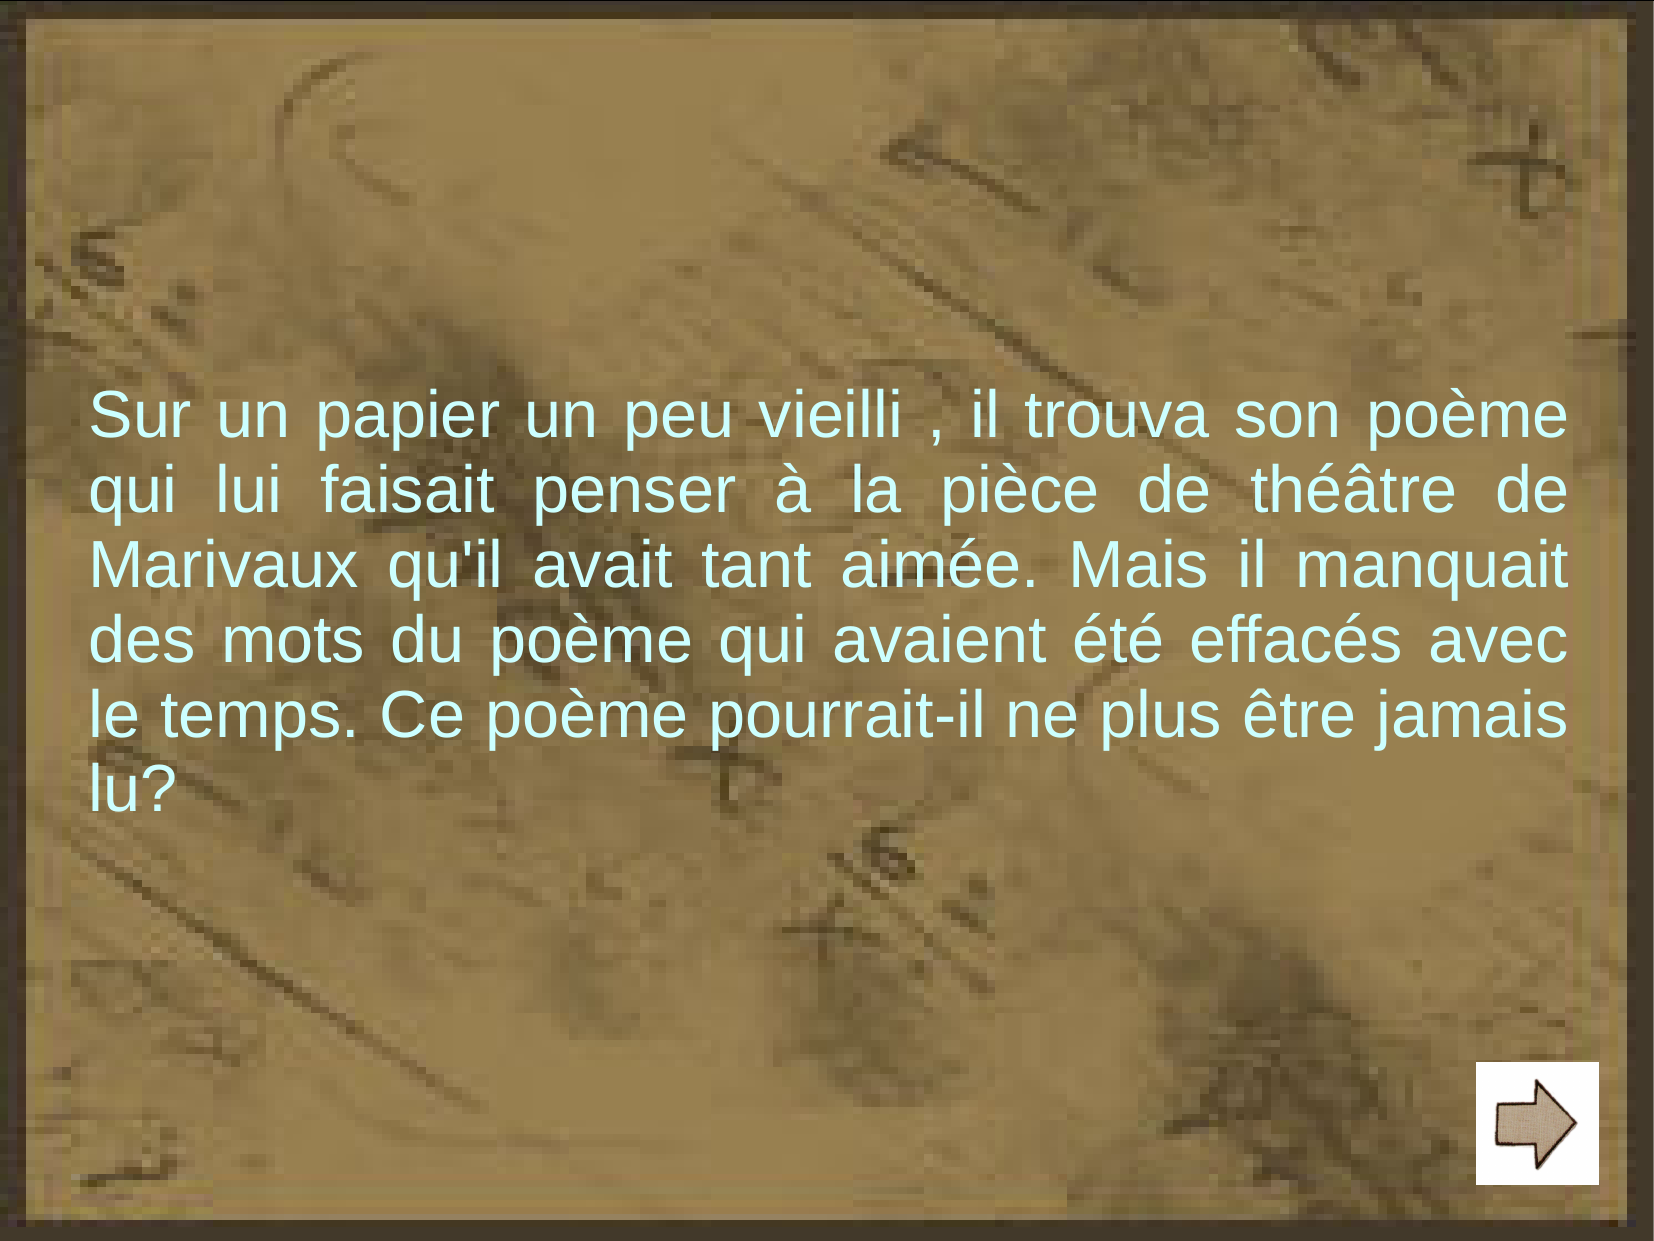

# Sur un papier un peu vieilli , il trouva son poème qui lui faisait penser à la pièce de théâtre de Marivaux qu'il avait tant aimée. Mais il manquait des mots du poème qui avaient été effacés avec le temps. Ce poème pourrait-il ne plus être jamais lu?